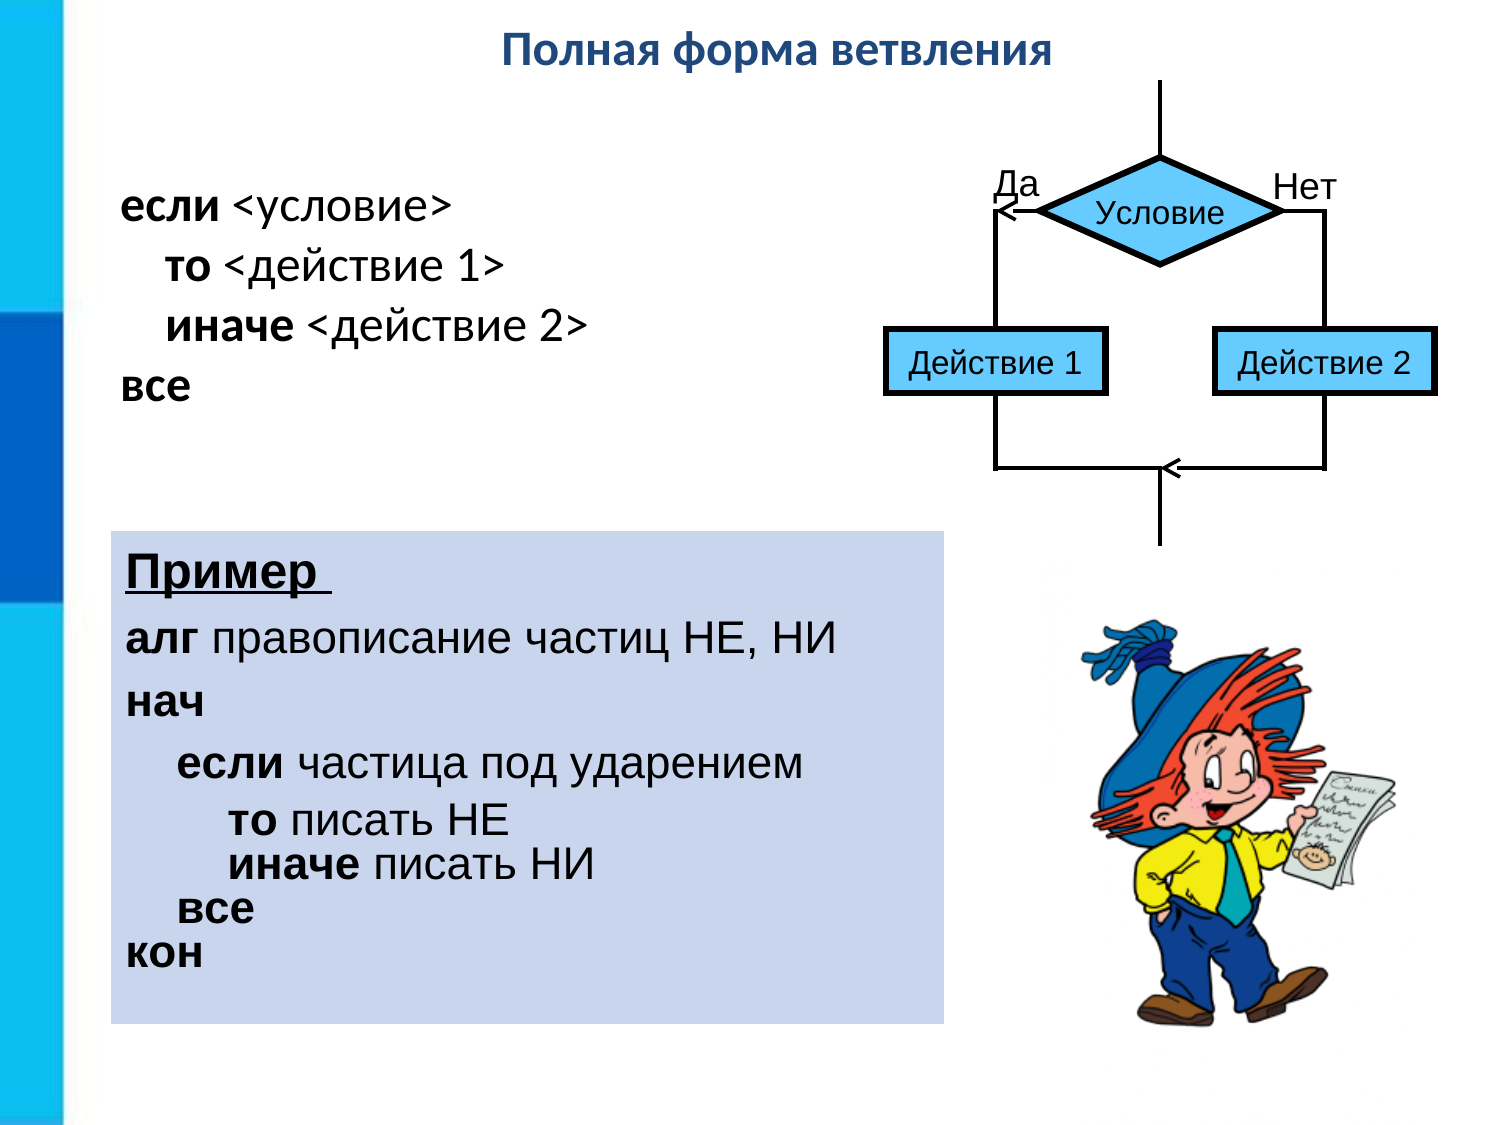

Полная форма ветвления
Условие
Действие 1
Действие 2
Да
Нет
если <условие>
 то <действие 1>
 иначе <действие 2>
все
| Пример |
| --- |
| алг правописание частиц НЕ, НИ нач если частица под ударением то писать НЕ иначе писать НИ все кон |